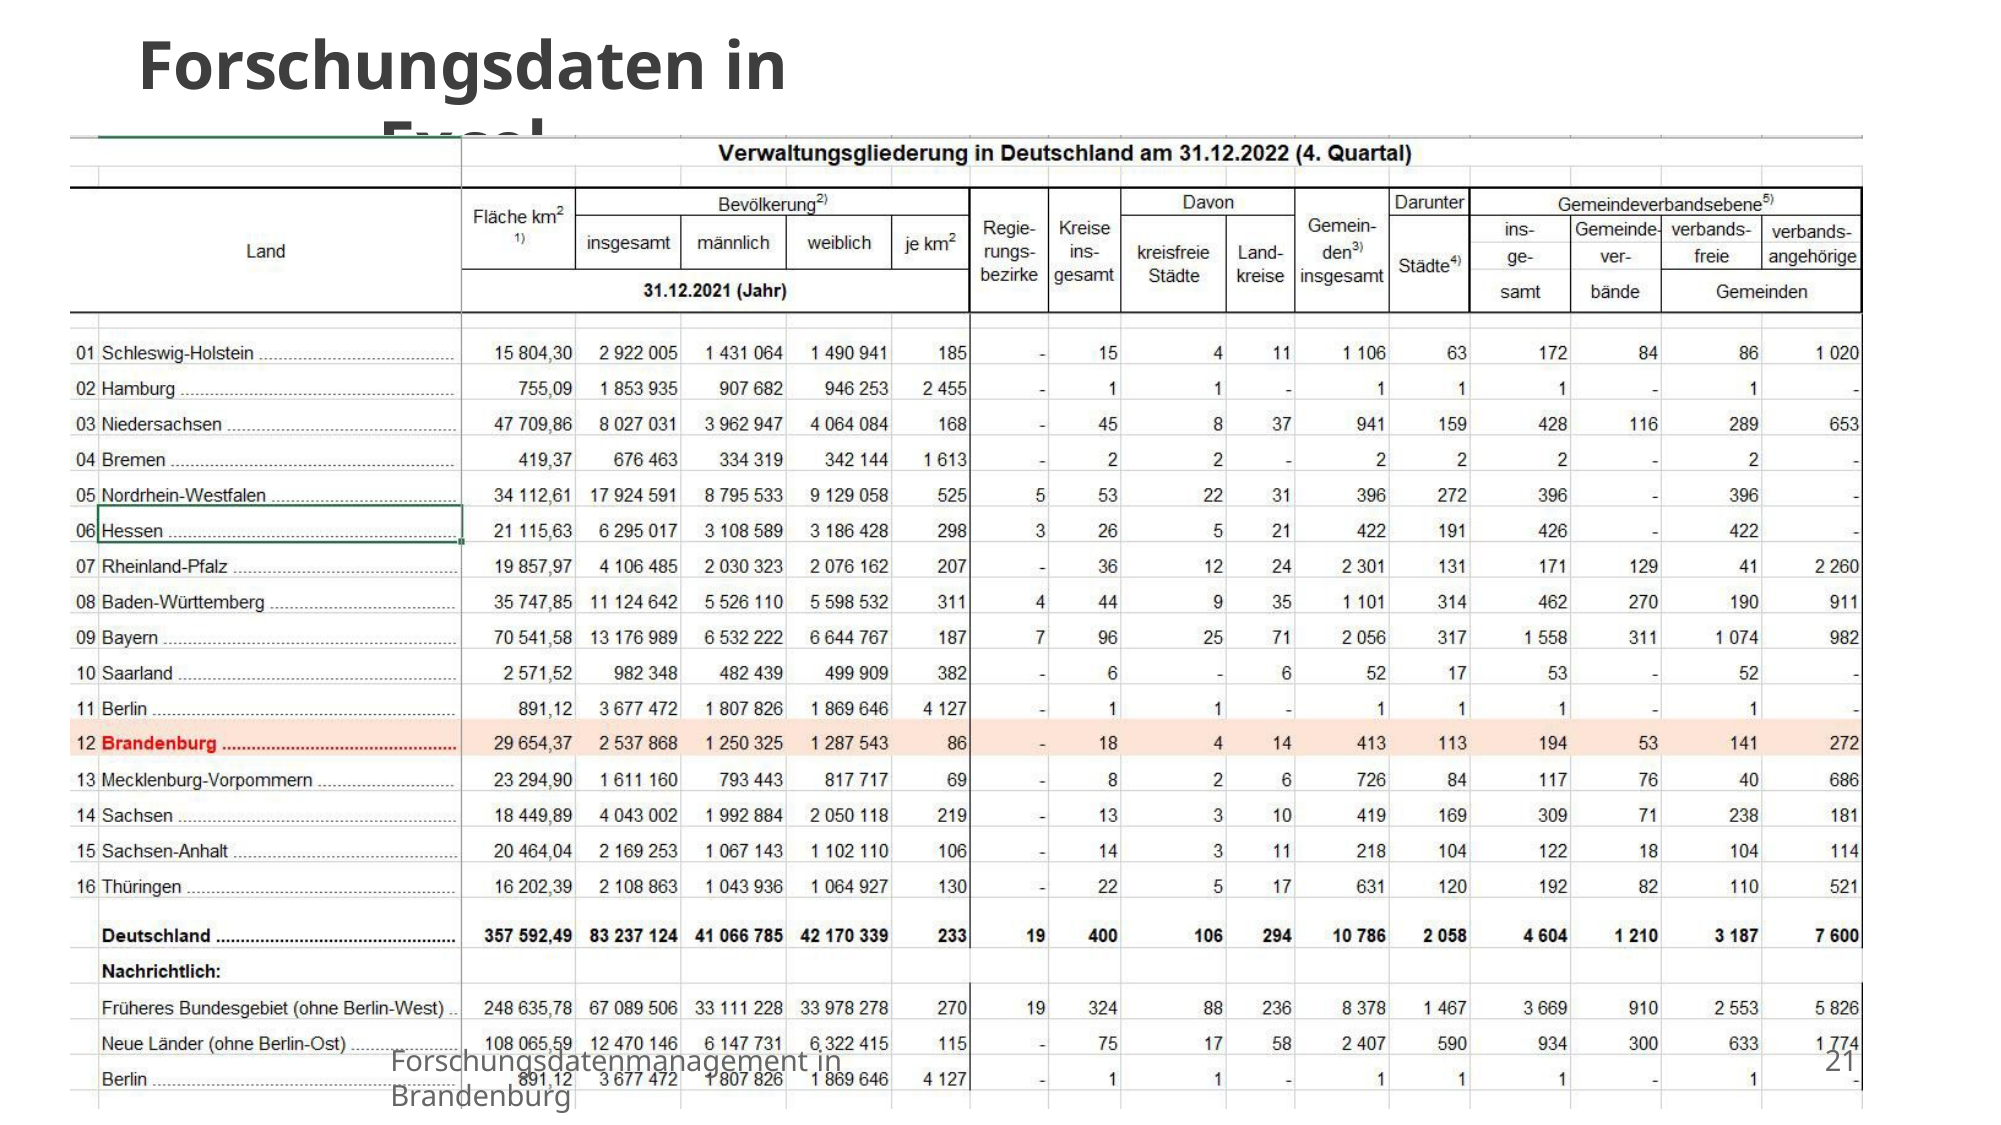

# Forschungsdaten in Excel
Forschungsdatenmanagement in Brandenburg
21